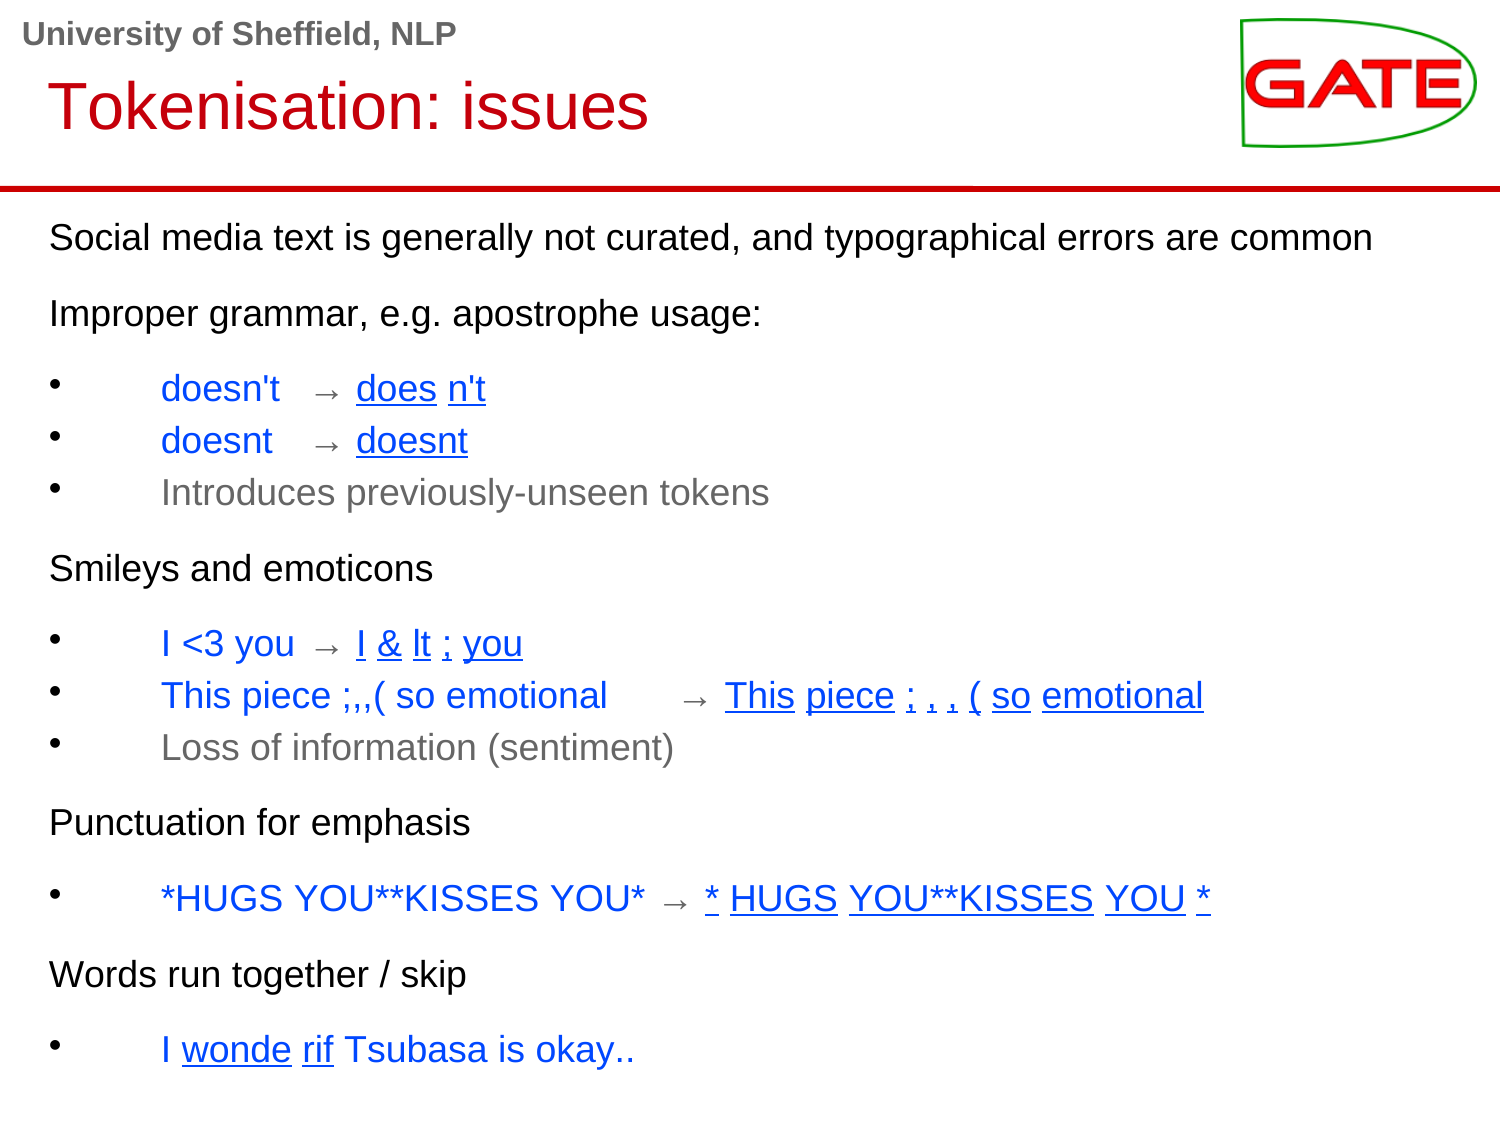

Tokenisation: issues
Social media text is generally not curated, and typographical errors are common
Improper grammar, e.g. apostrophe usage:
doesn't 	→ does n't
doesnt 	→ doesnt
Introduces previously-unseen tokens
Smileys and emoticons
I <3 you	→ I & lt ; you
This piece ;,,( so emotional 	→ This piece ; , , ( so emotional
Loss of information (sentiment)
Punctuation for emphasis
*HUGS YOU**KISSES YOU* → * HUGS YOU**KISSES YOU *
Words run together / skip
I wonde rif Tsubasa is okay..